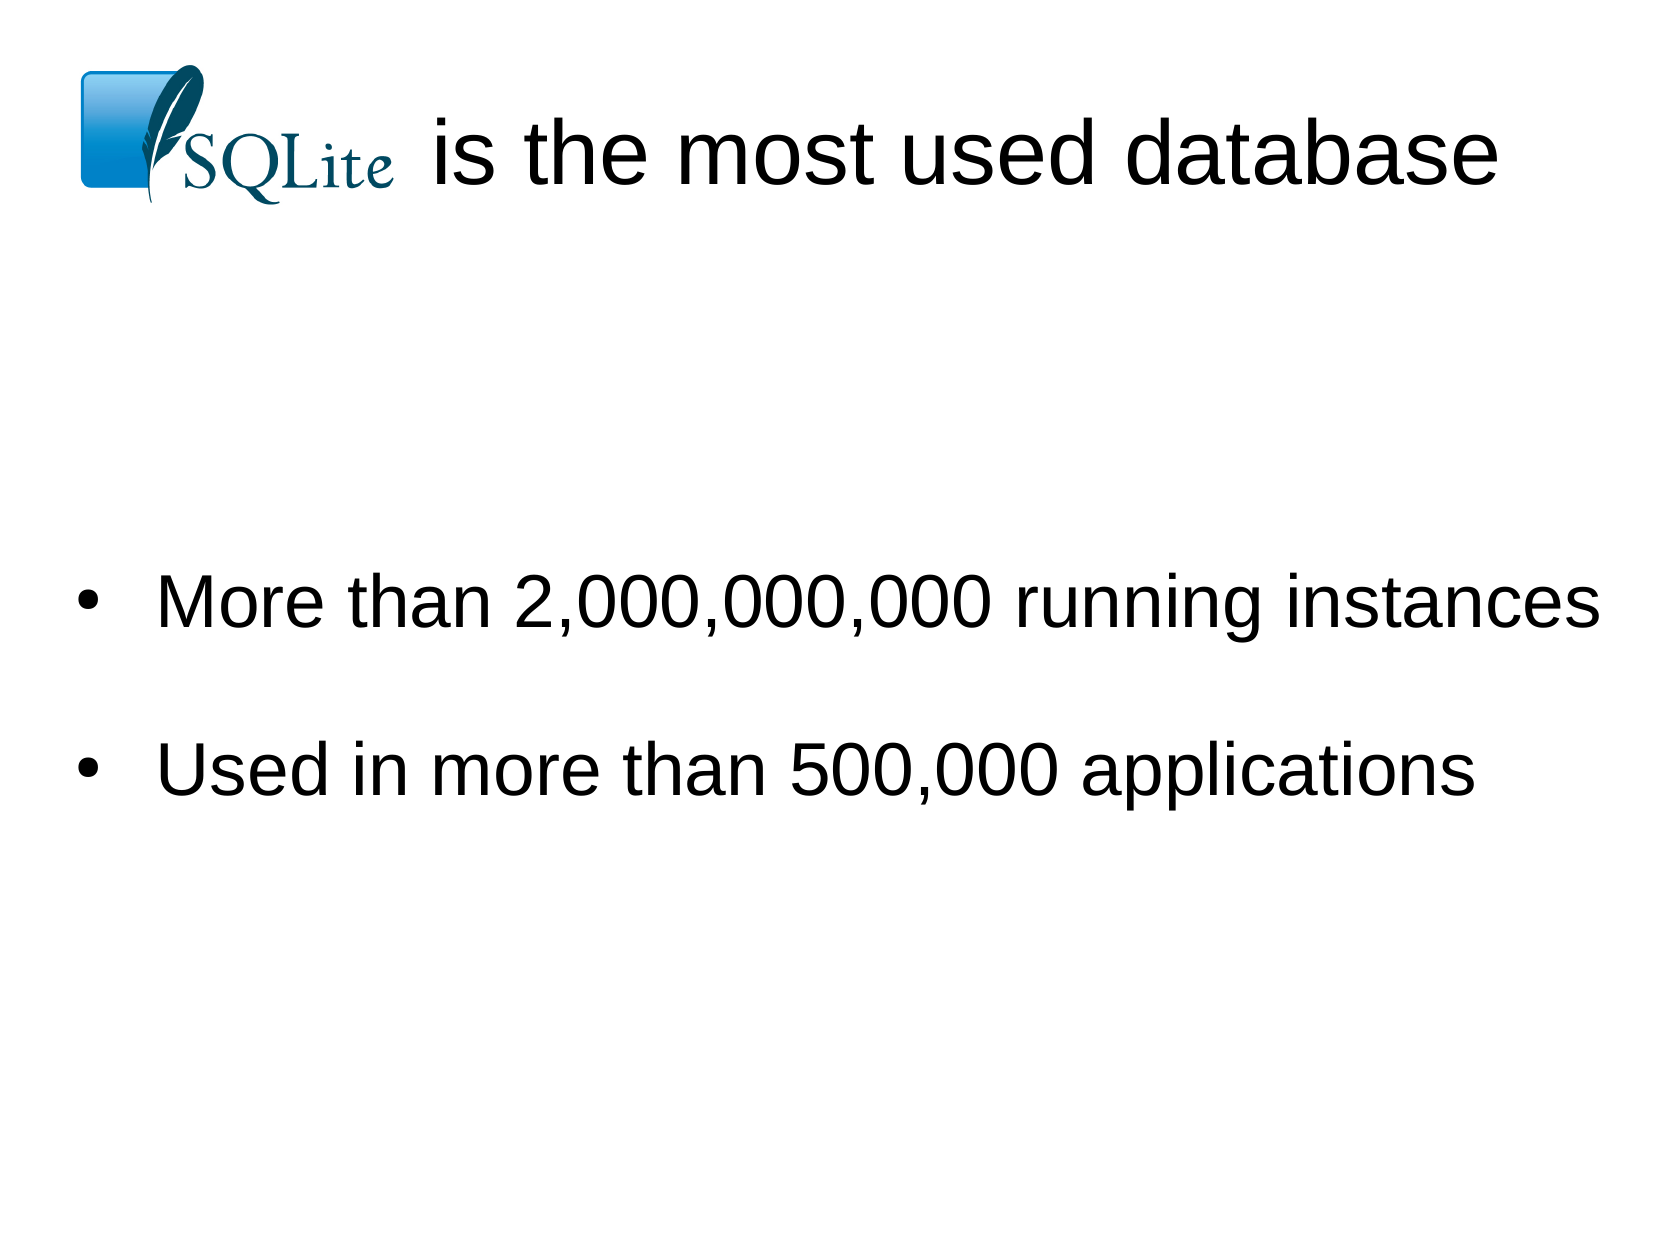

# is the most used database
More than 2,000,000,000 running instances
Used in more than 500,000 applications